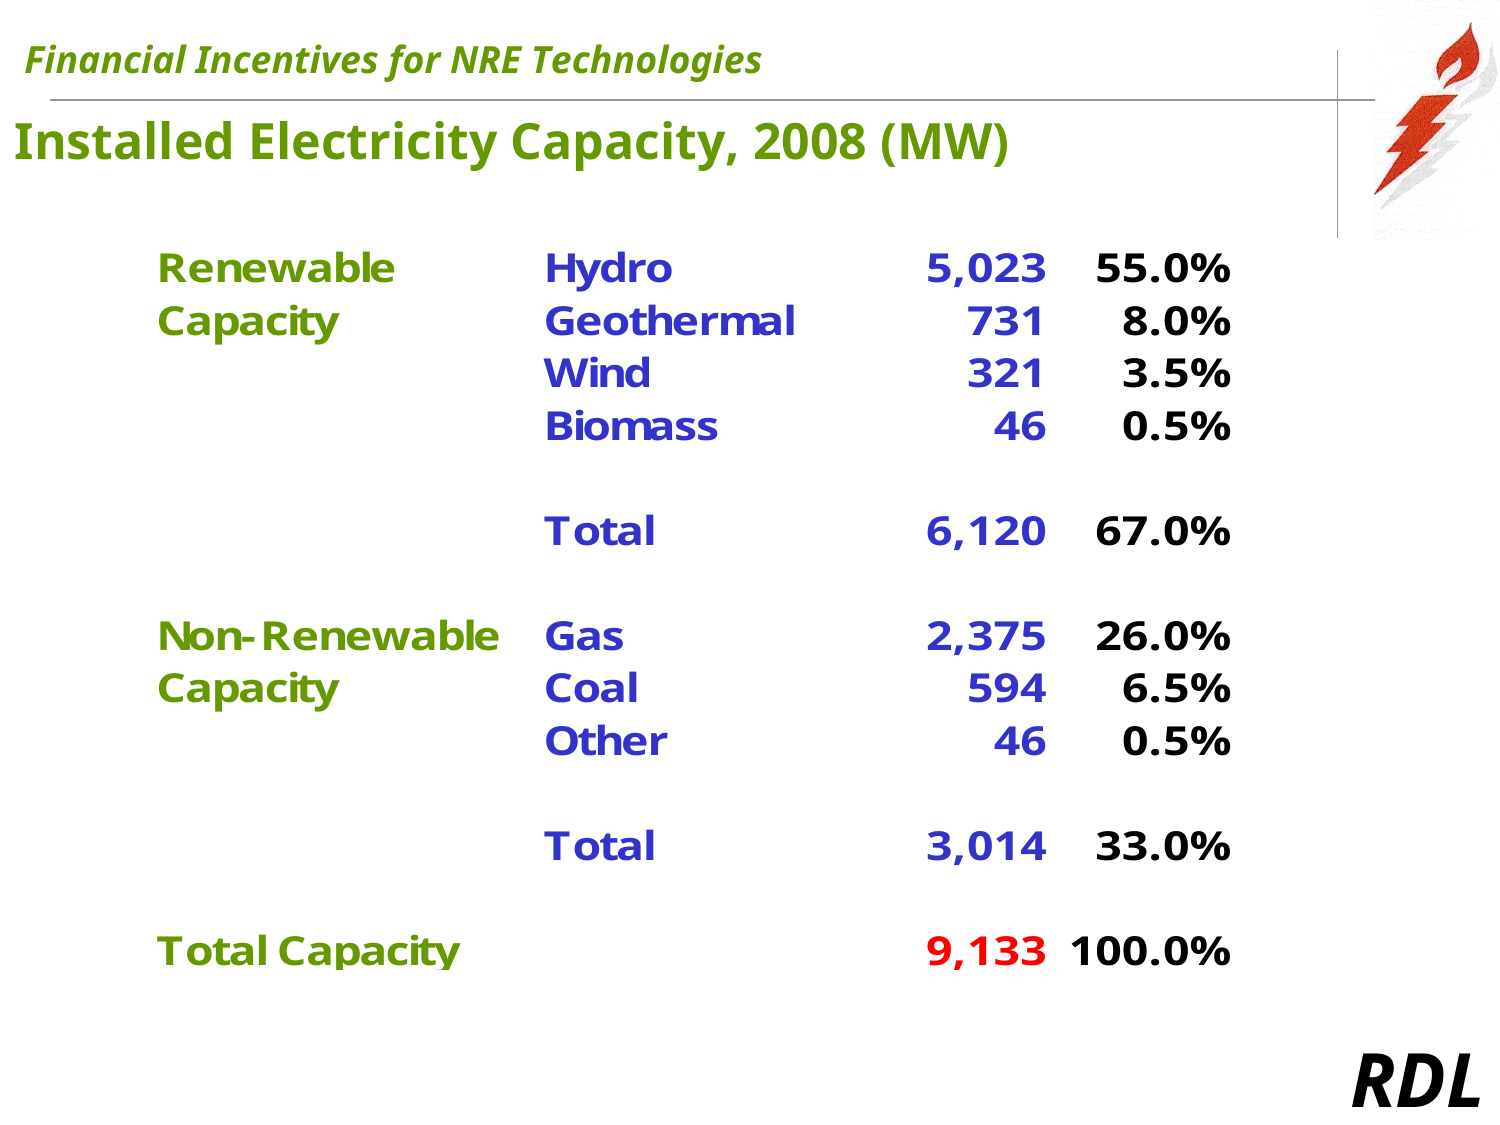

Financial Incentives for NRE Technologies
Installed Electricity Capacity, 2008 (MW)
RDL